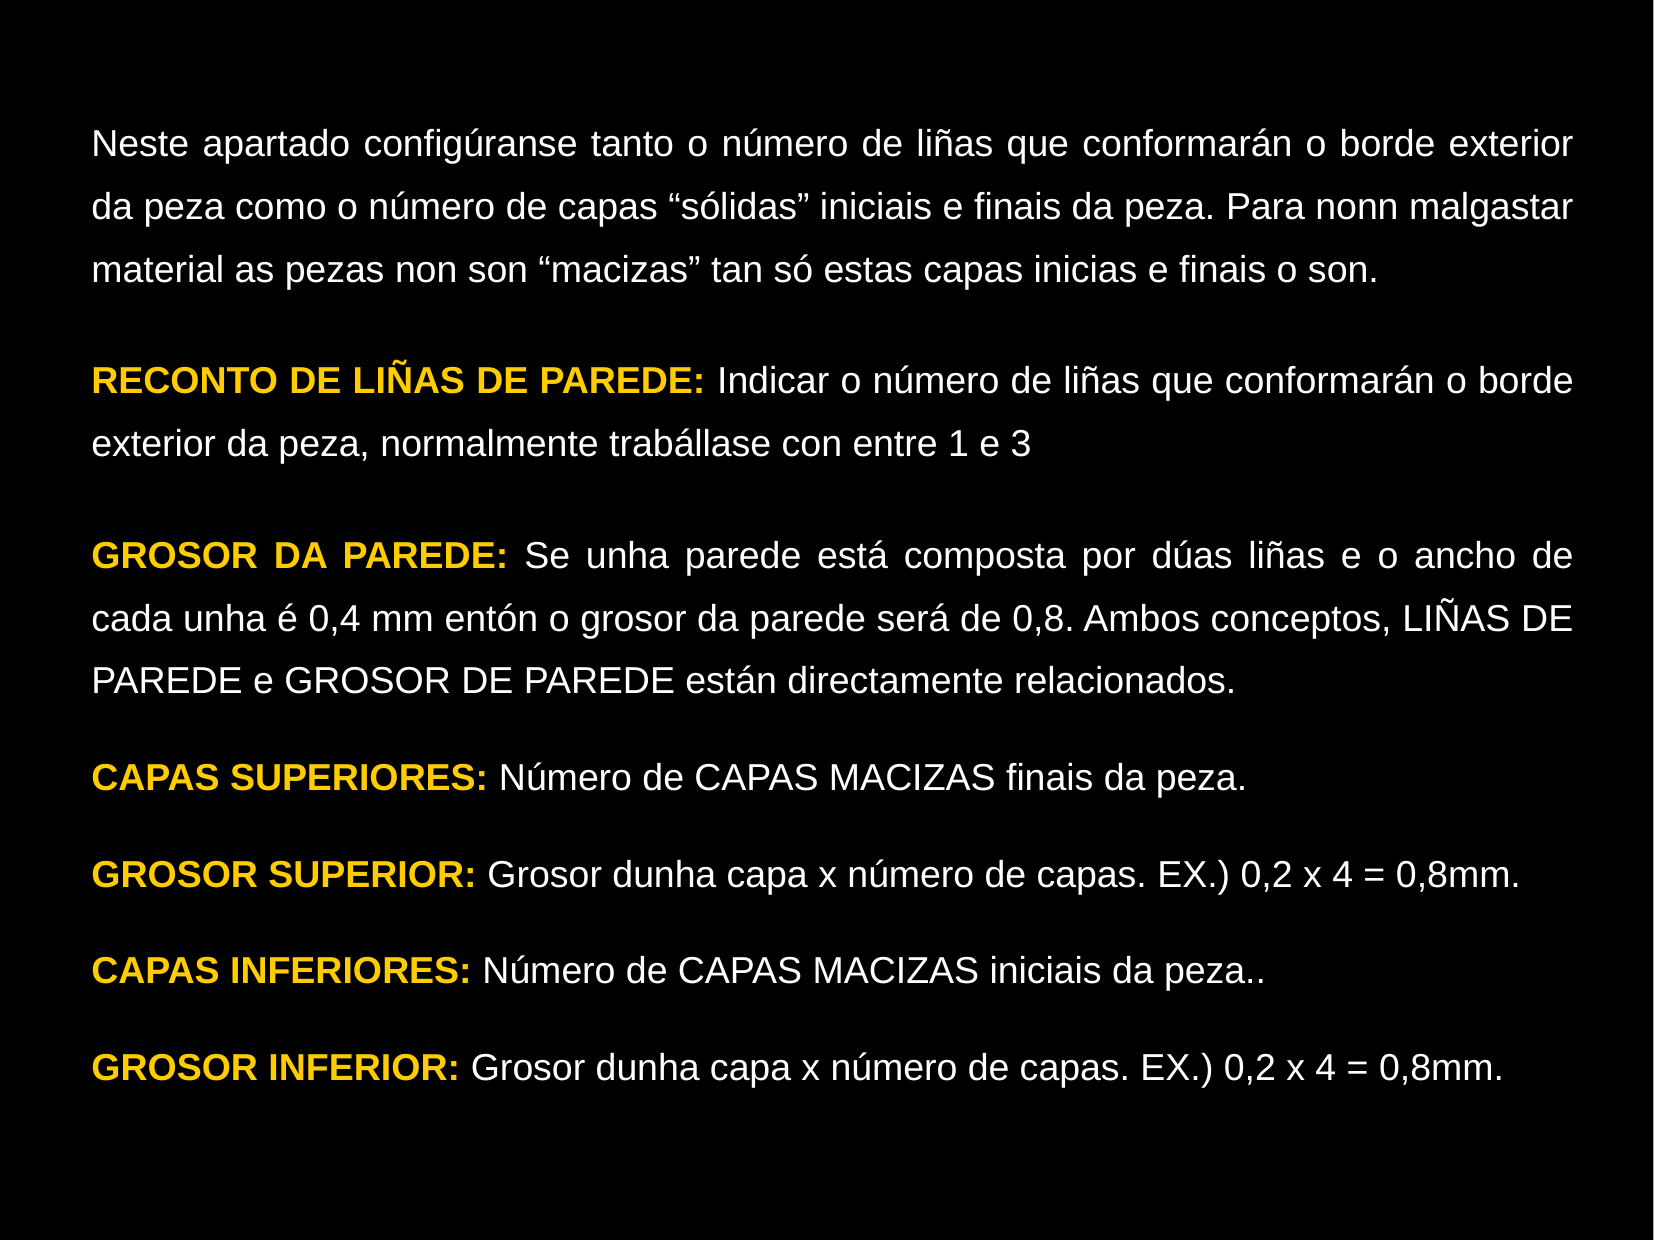

Neste apartado configúranse tanto o número de liñas que conformarán o borde exterior da peza como o número de capas “sólidas” iniciais e finais da peza. Para nonn malgastar material as pezas non son “macizas” tan só estas capas inicias e finais o son.
RECONTO DE LIÑAS DE PAREDE: Indicar o número de liñas que conformarán o borde exterior da peza, normalmente trabállase con entre 1 e 3
GROSOR DA PAREDE: Se unha parede está composta por dúas liñas e o ancho de cada unha é 0,4 mm entón o grosor da parede será de 0,8. Ambos conceptos, LIÑAS DE PAREDE e GROSOR DE PAREDE están directamente relacionados.
CAPAS SUPERIORES: Número de CAPAS MACIZAS finais da peza.
GROSOR SUPERIOR: Grosor dunha capa x número de capas. EX.) 0,2 x 4 = 0,8mm.
CAPAS INFERIORES: Número de CAPAS MACIZAS iniciais da peza..
GROSOR INFERIOR: Grosor dunha capa x número de capas. EX.) 0,2 x 4 = 0,8mm.